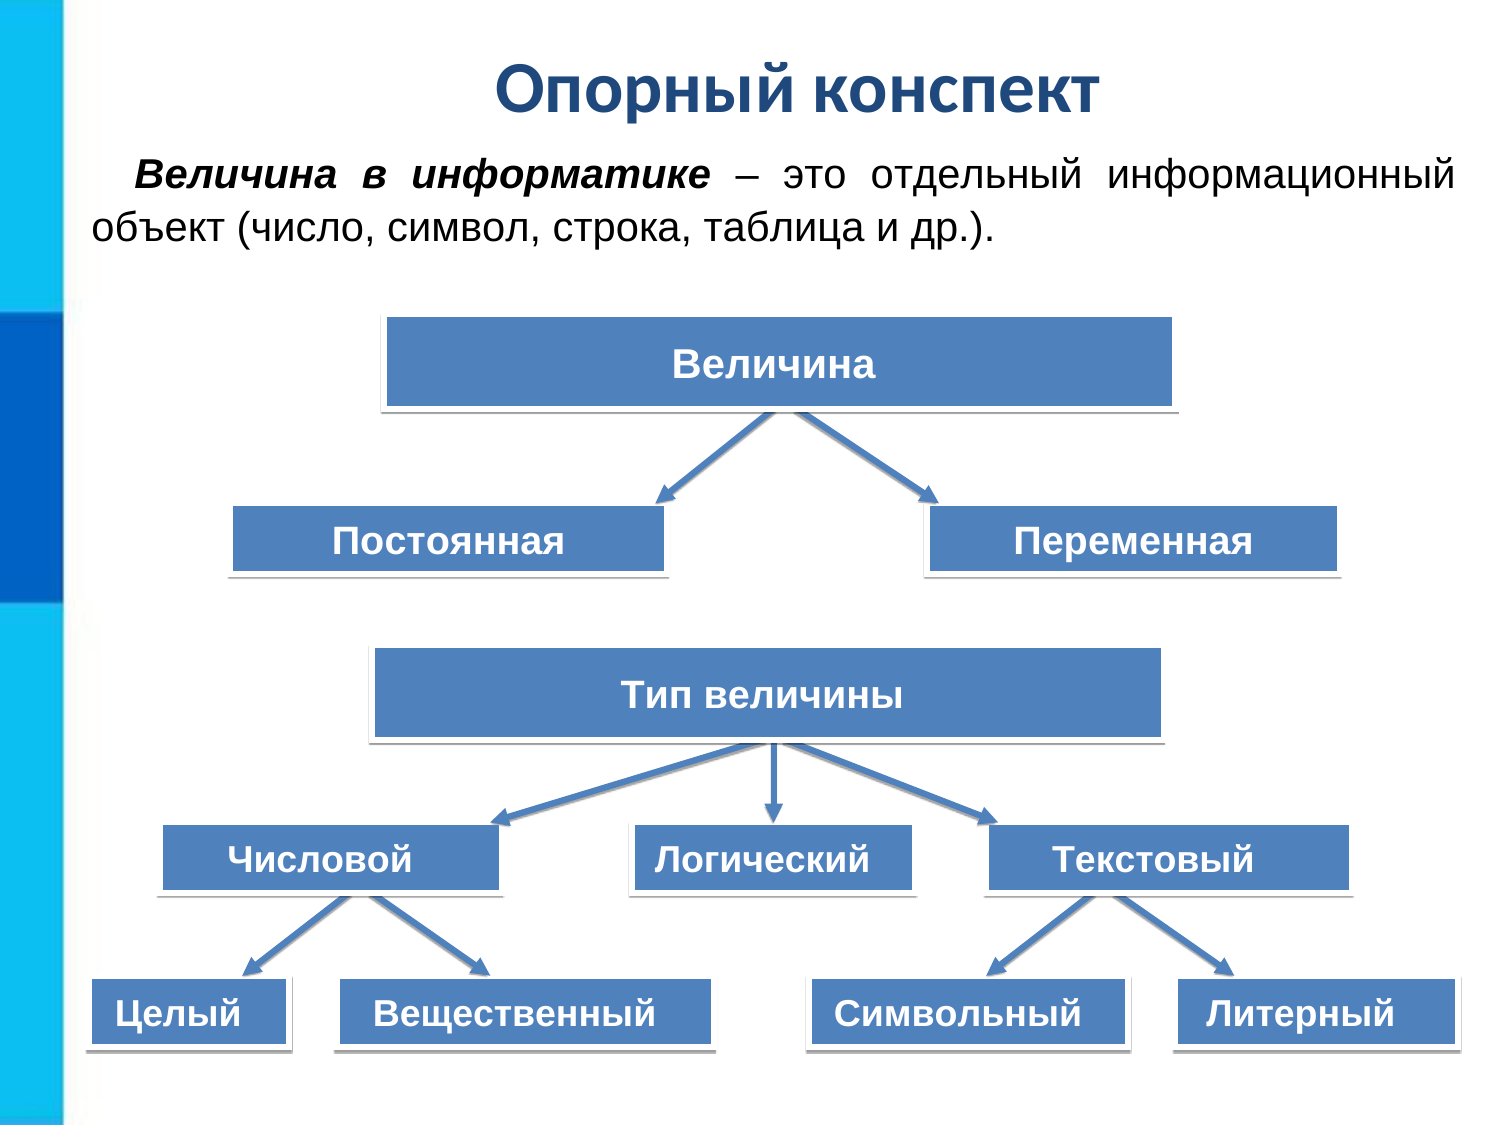

Опорный конспект
Величина в информатике – это отдельный информационный объект (число, символ, строка, таблица и др.).
Величина
Постоянная
Переменная
Тип величины
Числовой
Логический
Текстовый
Целый
Вещественный
Символьный
Литерный